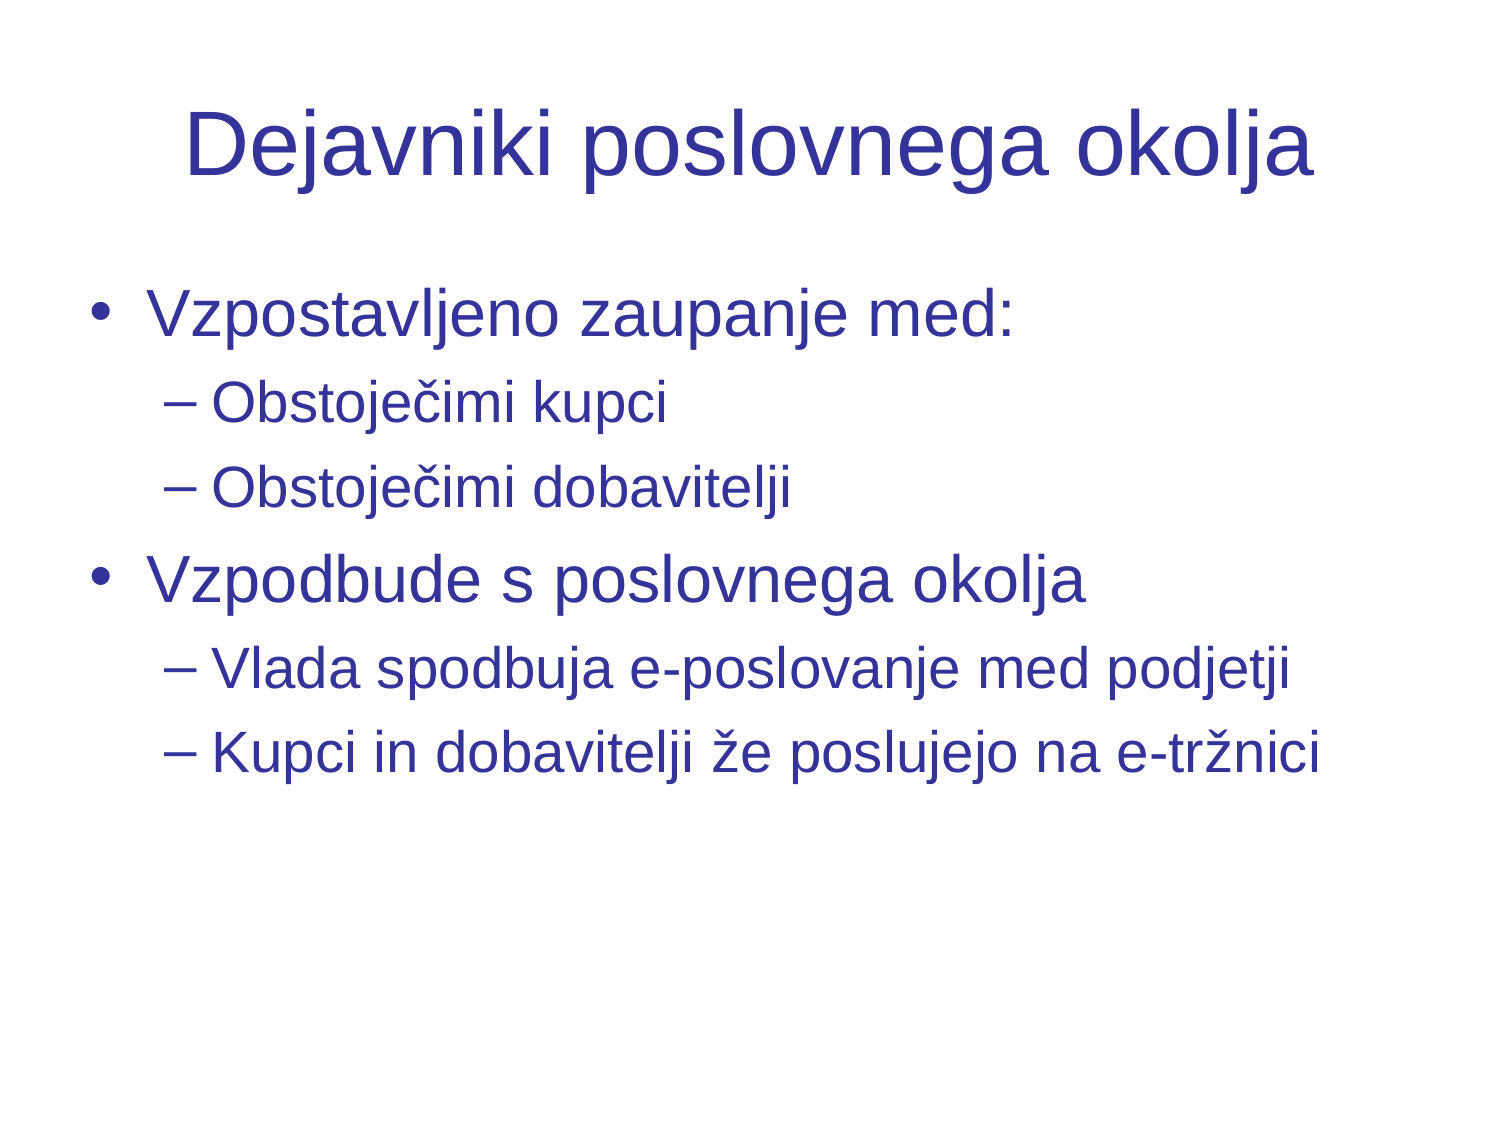

# Dejavniki poslovnega okolja
Vzpostavljeno zaupanje med:
Obstoječimi kupci
Obstoječimi dobavitelji
Vzpodbude s poslovnega okolja
Vlada spodbuja e-poslovanje med podjetji
Kupci in dobavitelji že poslujejo na e-tržnici